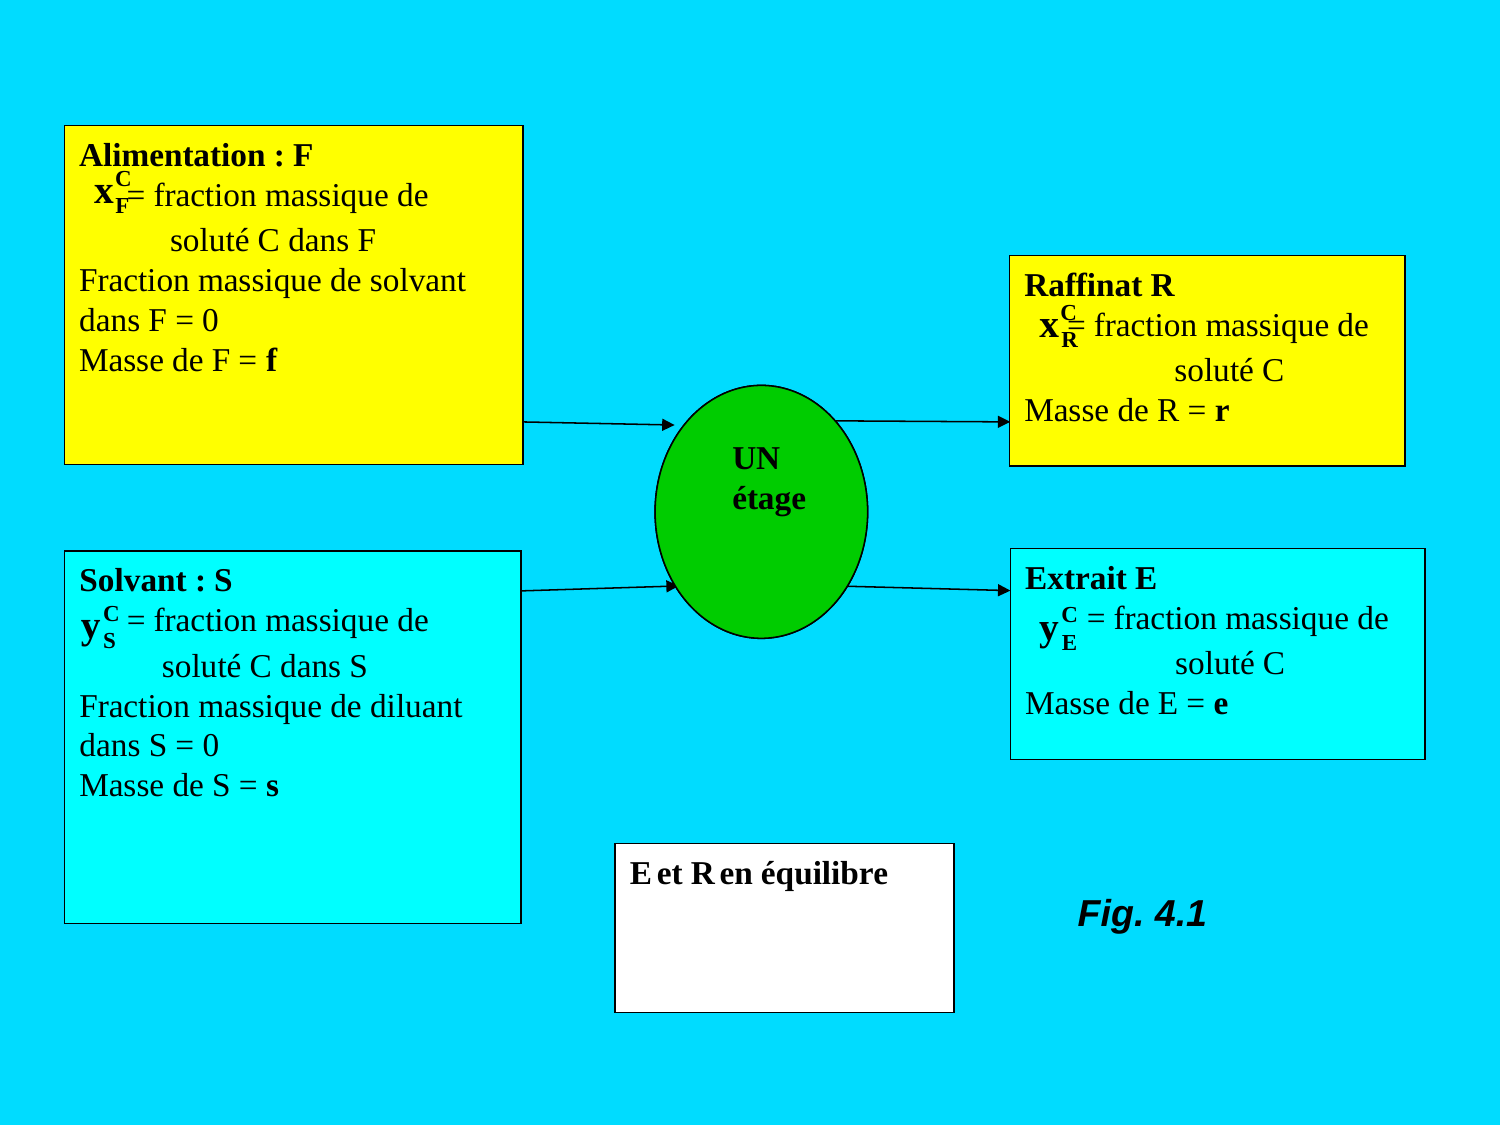

Alimentation : F
 = fraction massique de
 soluté C dans F
Fraction massique de solvant dans F = 0
Masse de F = f
Raffinat R
 = fraction massique de 	soluté C
Masse de R = r
UN
étage
UN
étage
Extrait E
 = fraction massique de 	soluté C
Masse de E = e
Solvant : S
 = fraction massique de
 soluté C dans S
Fraction massique de diluant dans S = 0
Masse de S = s
E et R en équilibre
Fig. 4.1